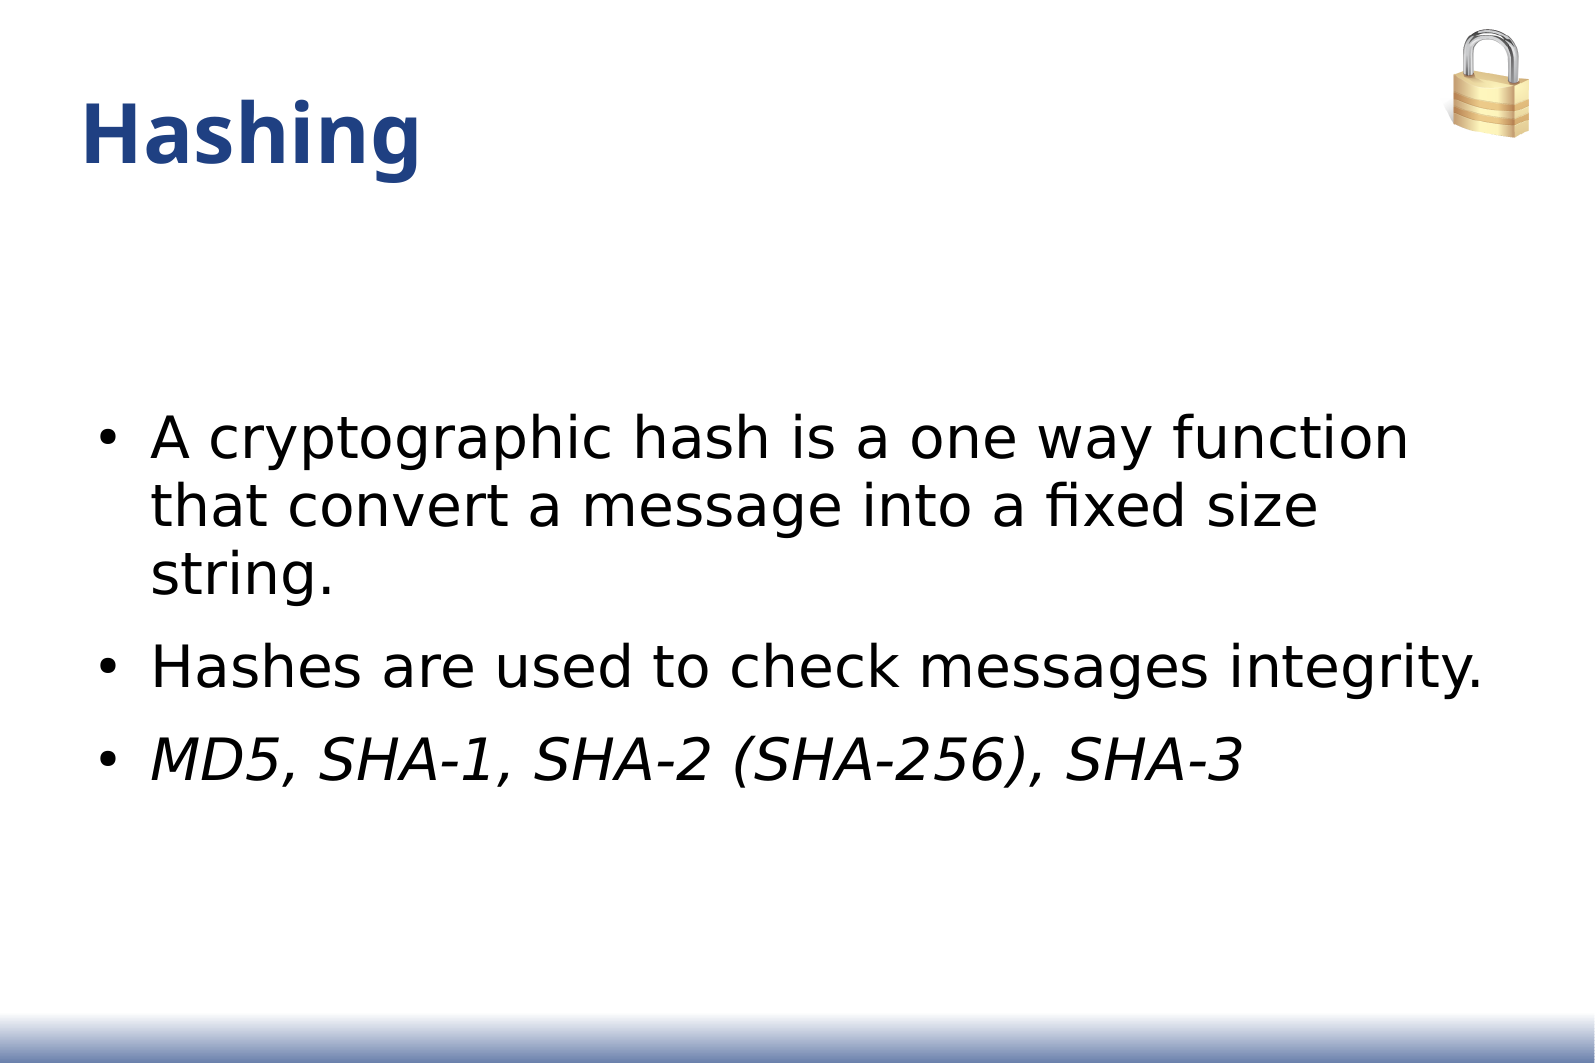

# Hashing
A cryptographic hash is a one way function that convert a message into a fixed size string.
Hashes are used to check messages integrity.
MD5, SHA-1, SHA-2 (SHA-256), SHA-3